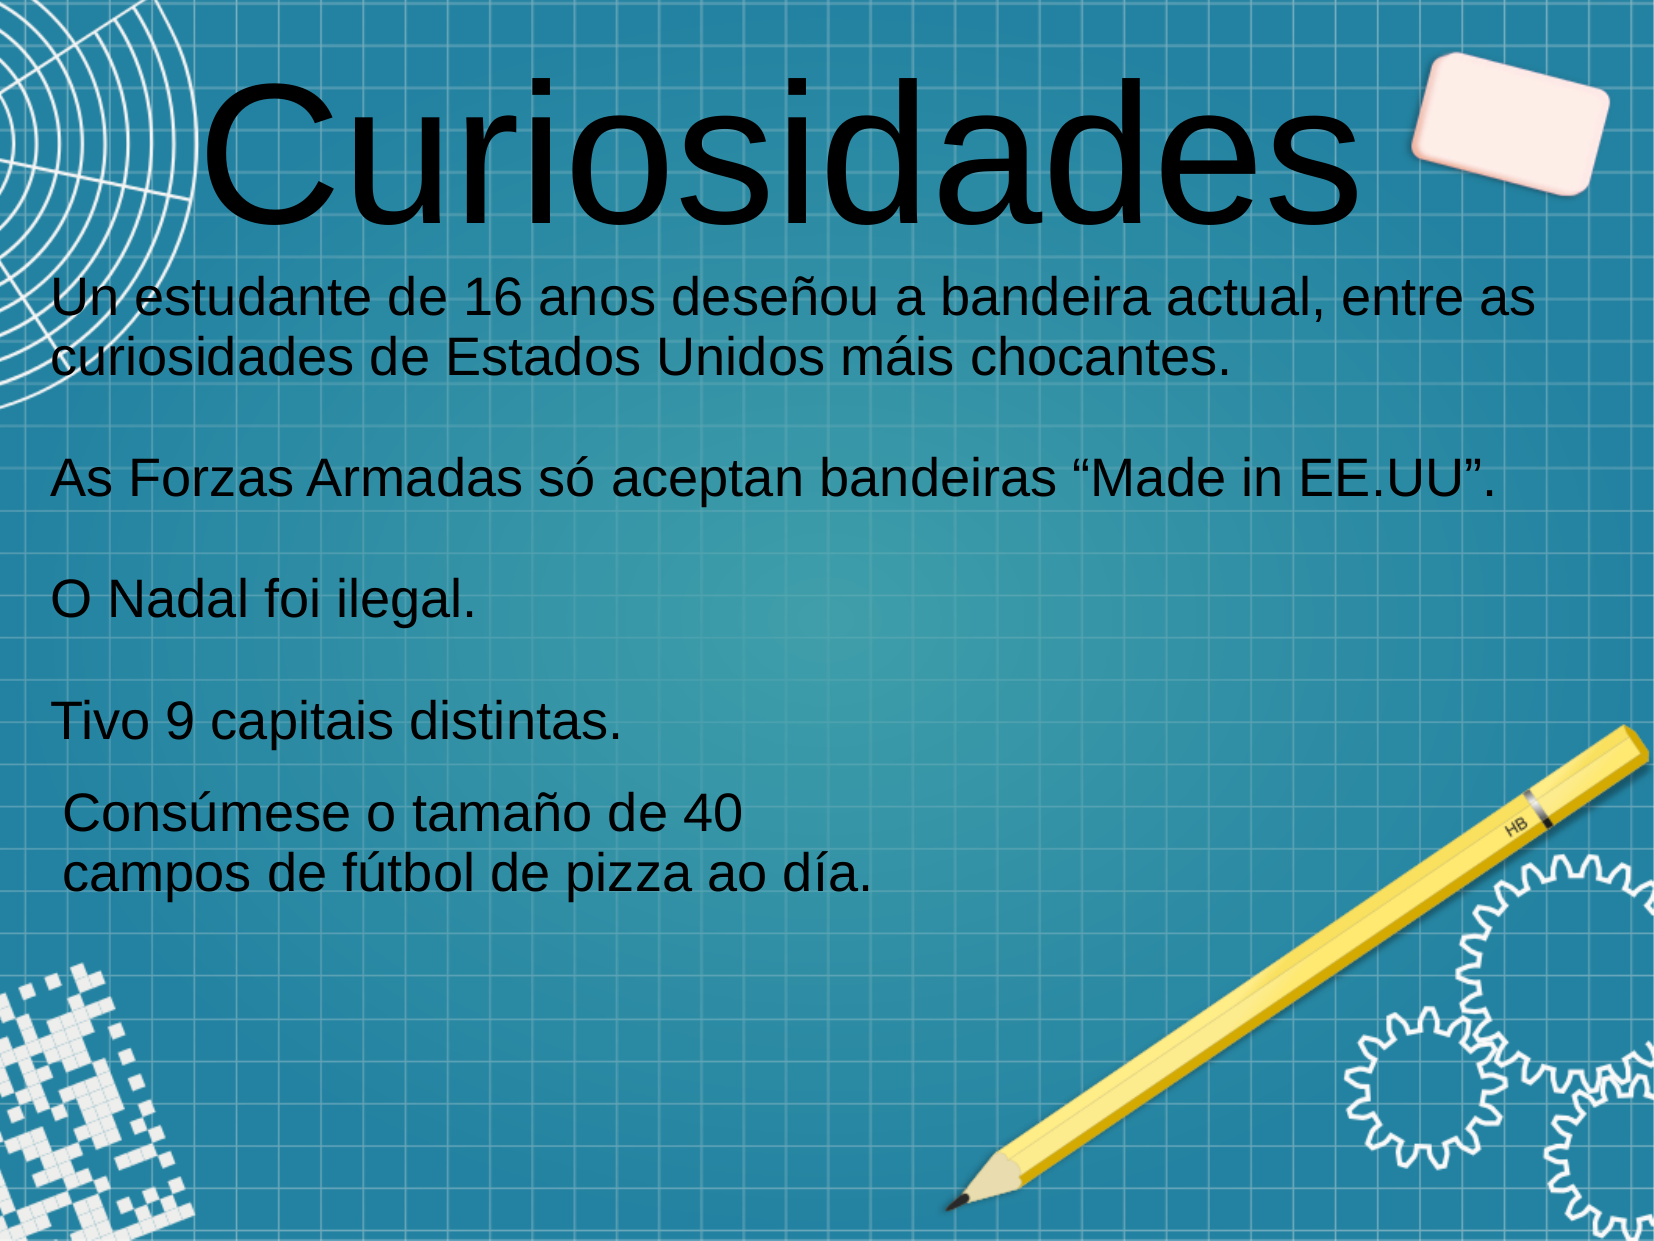

Curiosidades
Un estudante de 16 anos deseñou a bandeira actual, entre as curiosidades de Estados Unidos máis chocantes.
As Forzas Armadas só aceptan bandeiras “Made in EE.UU”.
O Nadal foi ilegal.
Tivo 9 capitais distintas.
Consúmese o tamaño de 40 campos de fútbol de pizza ao día.